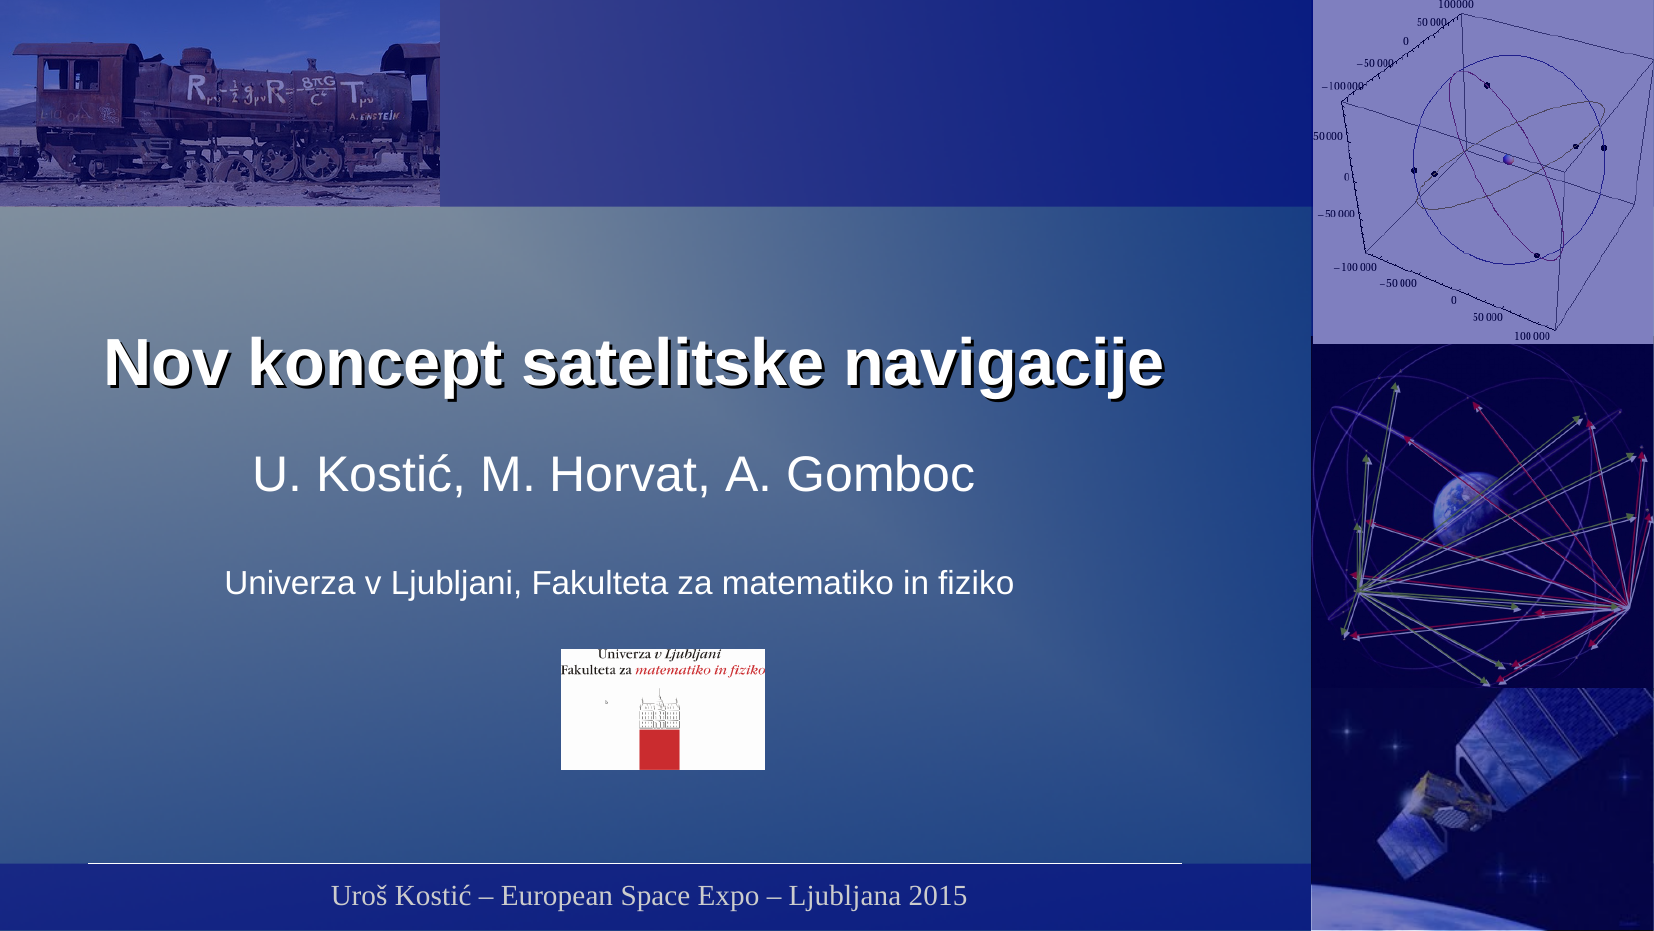

# Nov koncept satelitske navigacije
U. Kostić, M. Horvat, A. Gomboc
Univerza v Ljubljani, Fakulteta za matematiko in fiziko